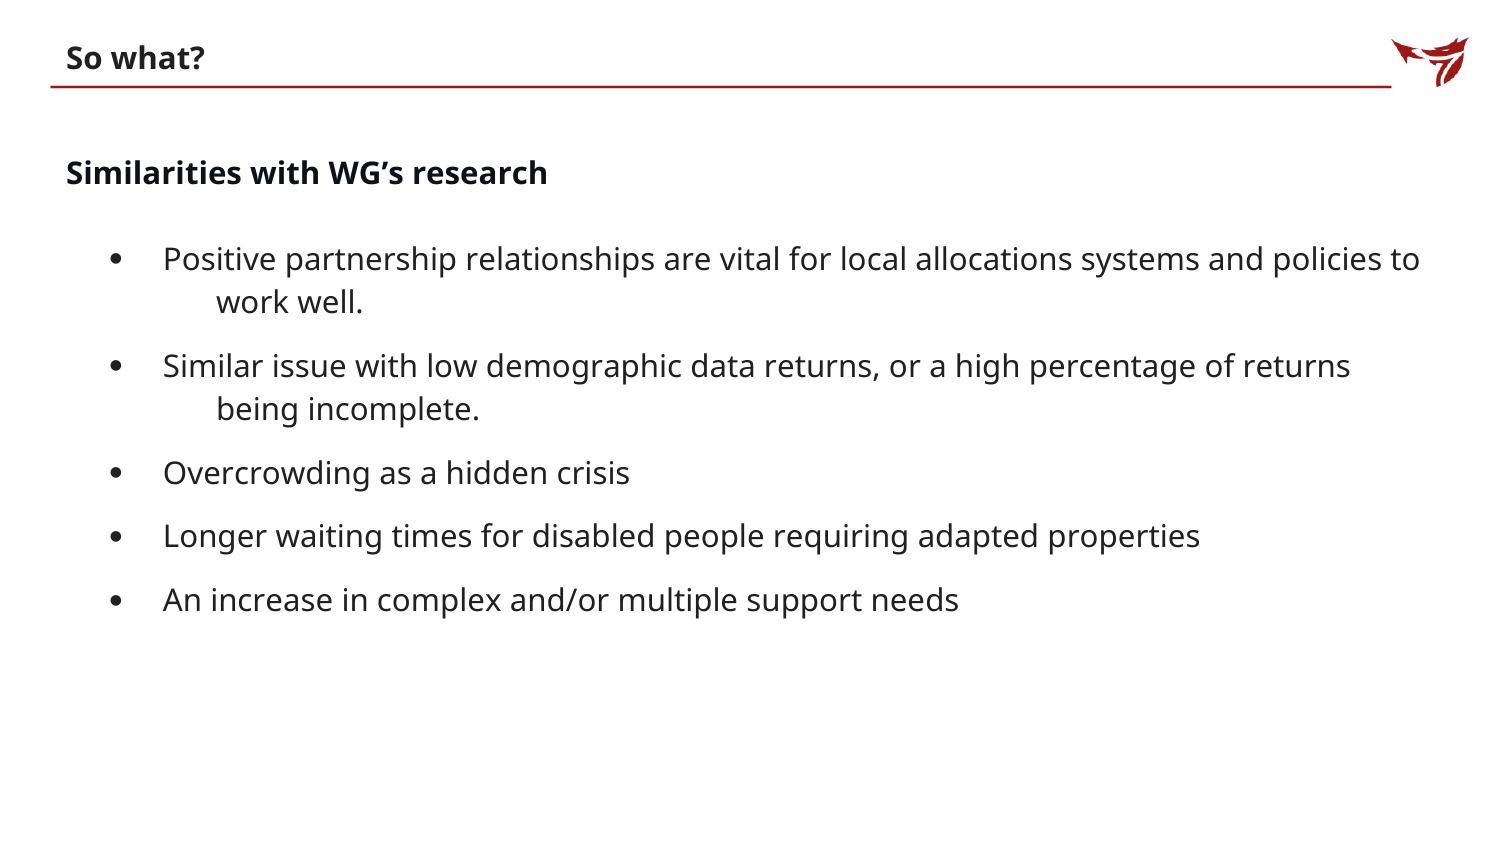

So what?
# Similarities with WG’s research
Positive partnership relationships are vital for local allocations systems and policies to work well.
Similar issue with low demographic data returns, or a high percentage of returns being incomplete.
Overcrowding as a hidden crisis
Longer waiting times for disabled people requiring adapted properties
An increase in complex and/or multiple support needs